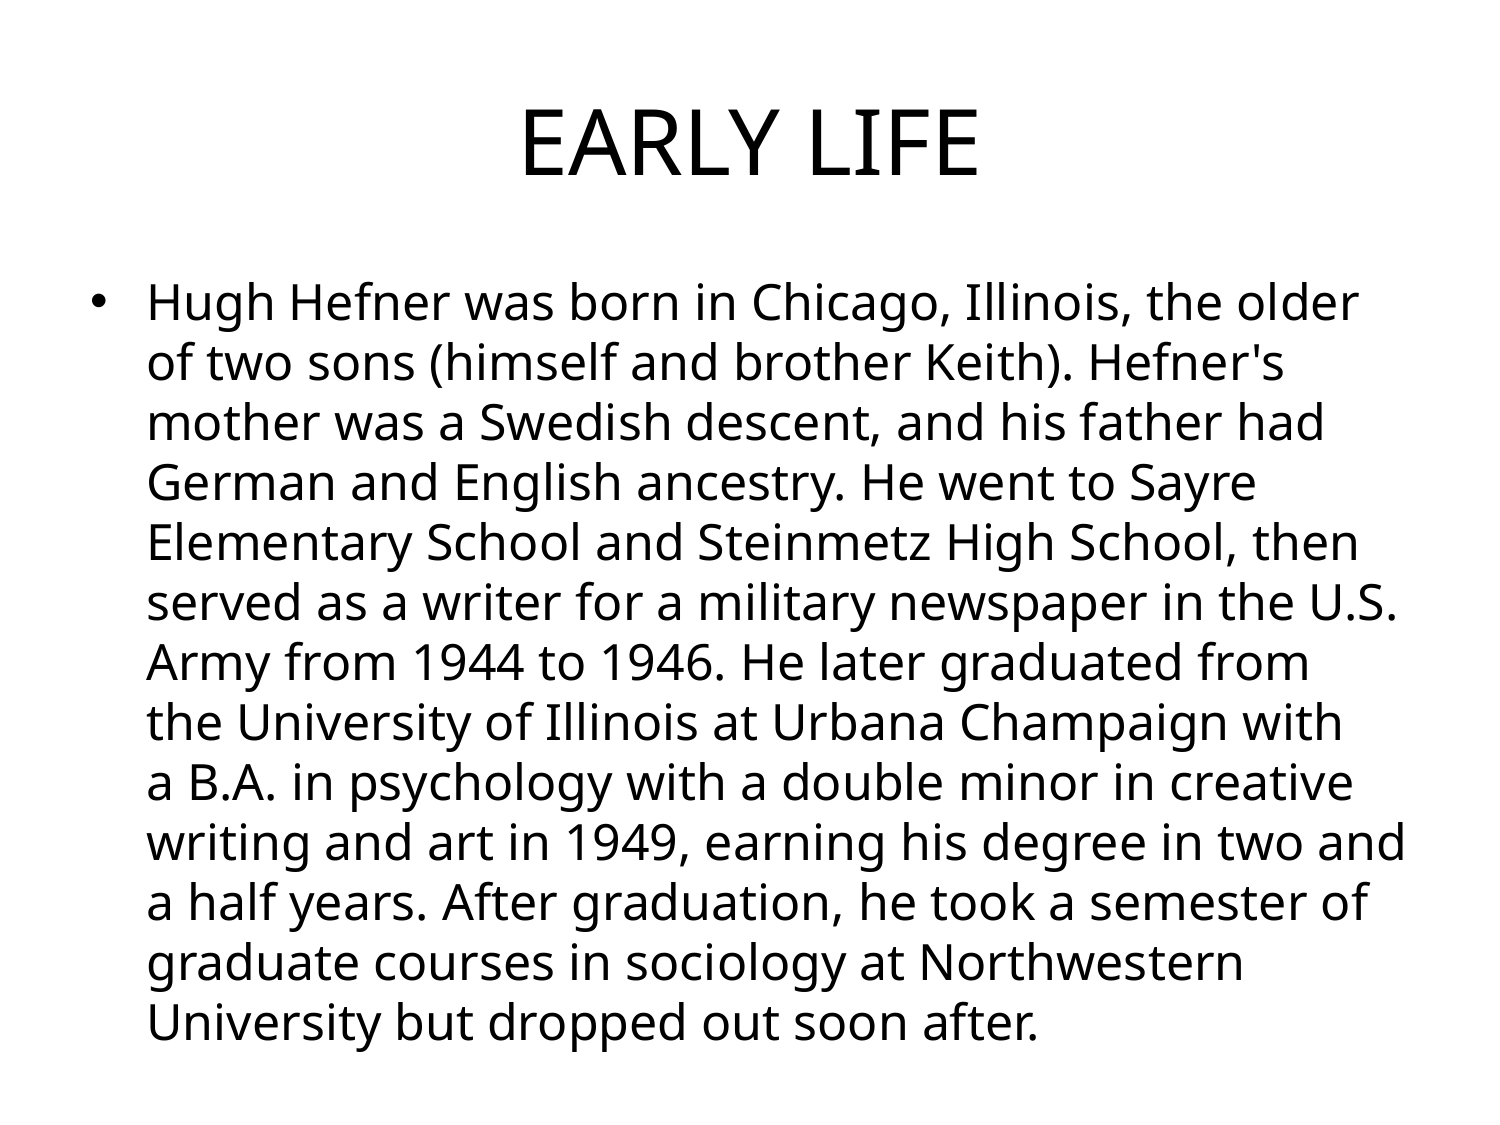

# EARLY LIFE
Hugh Hefner was born in Chicago, Illinois, the older of two sons (himself and brother Keith). Hefner's mother was a Swedish descent, and his father had German and English ancestry. He went to Sayre Elementary School and Steinmetz High School, then served as a writer for a military newspaper in the U.S. Army from 1944 to 1946. He later graduated from the University of Illinois at Urbana Champaign with a B.A. in psychology with a double minor in creative writing and art in 1949, earning his degree in two and a half years. After graduation, he took a semester of graduate courses in sociology at Northwestern University but dropped out soon after.